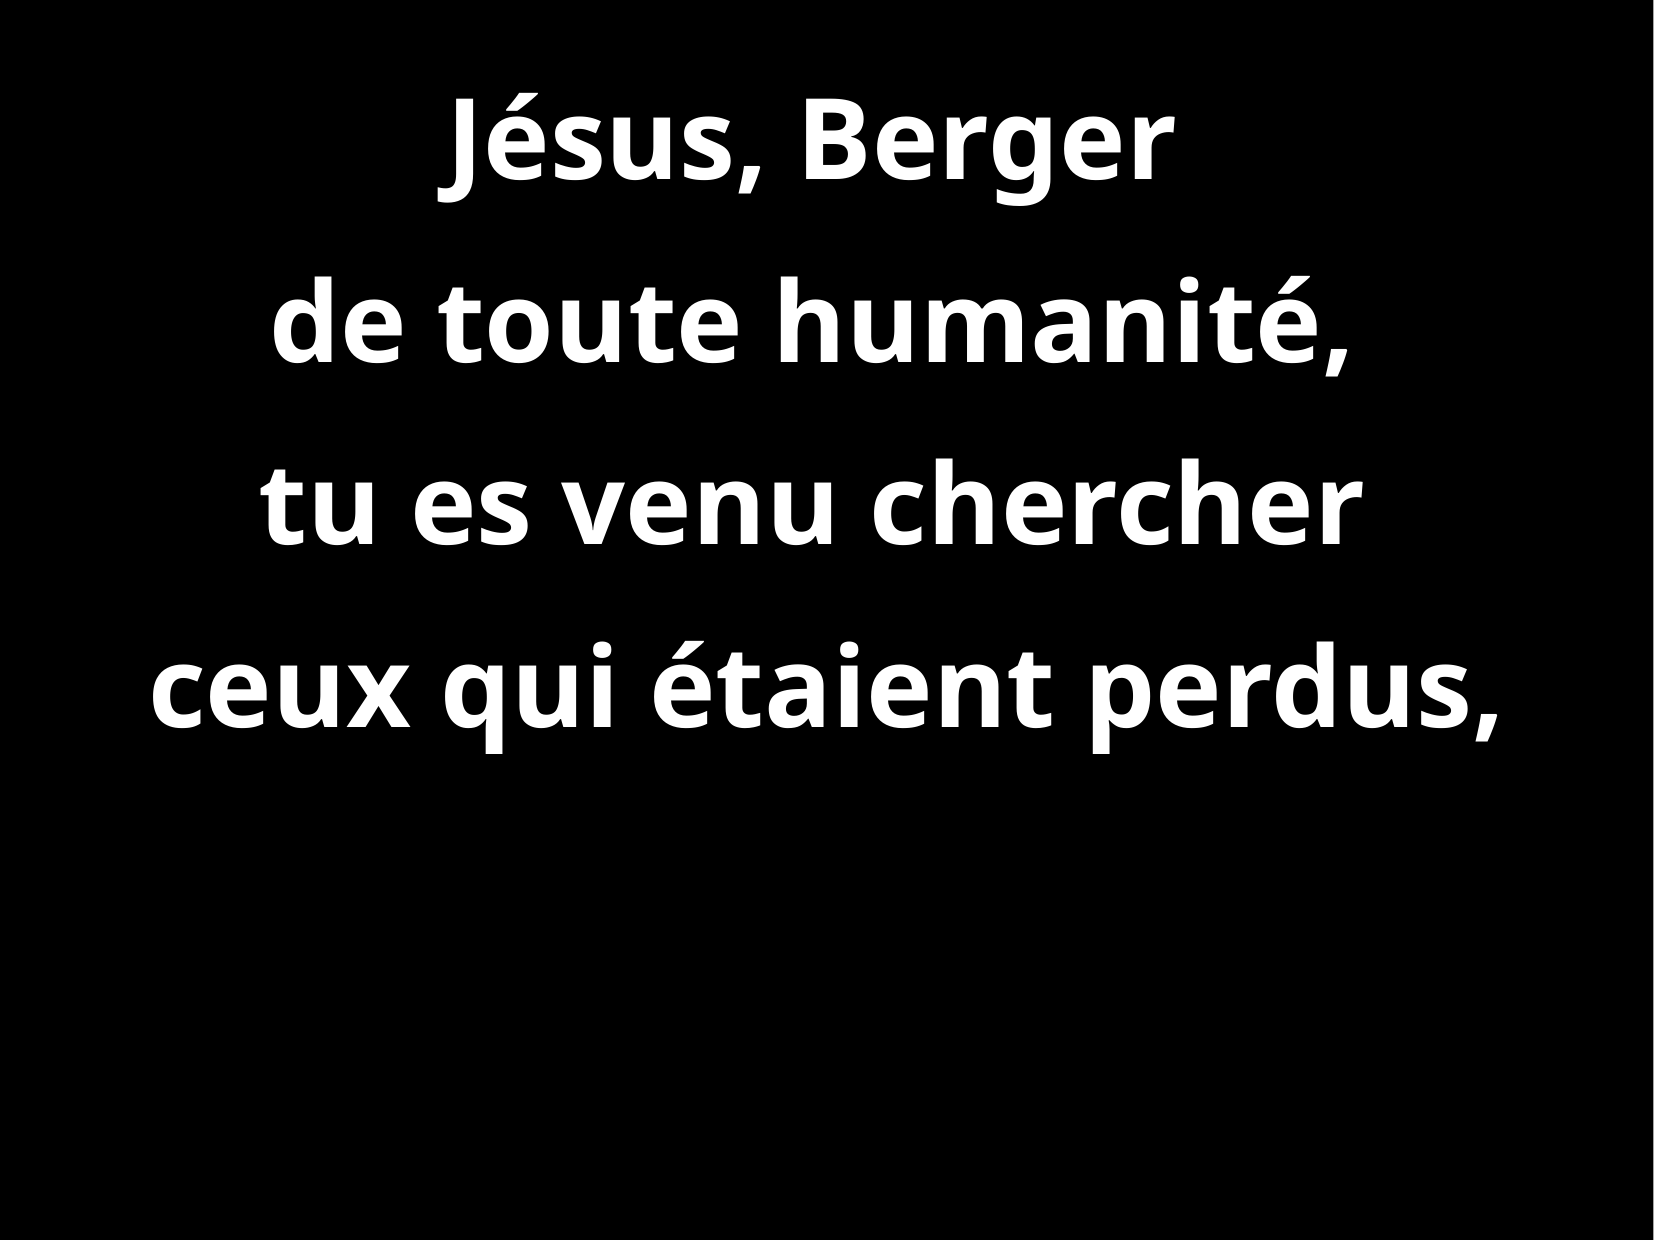

# Jésus, Berger
de toute humanité,
tu es venu chercher
ceux qui étaient perdus,